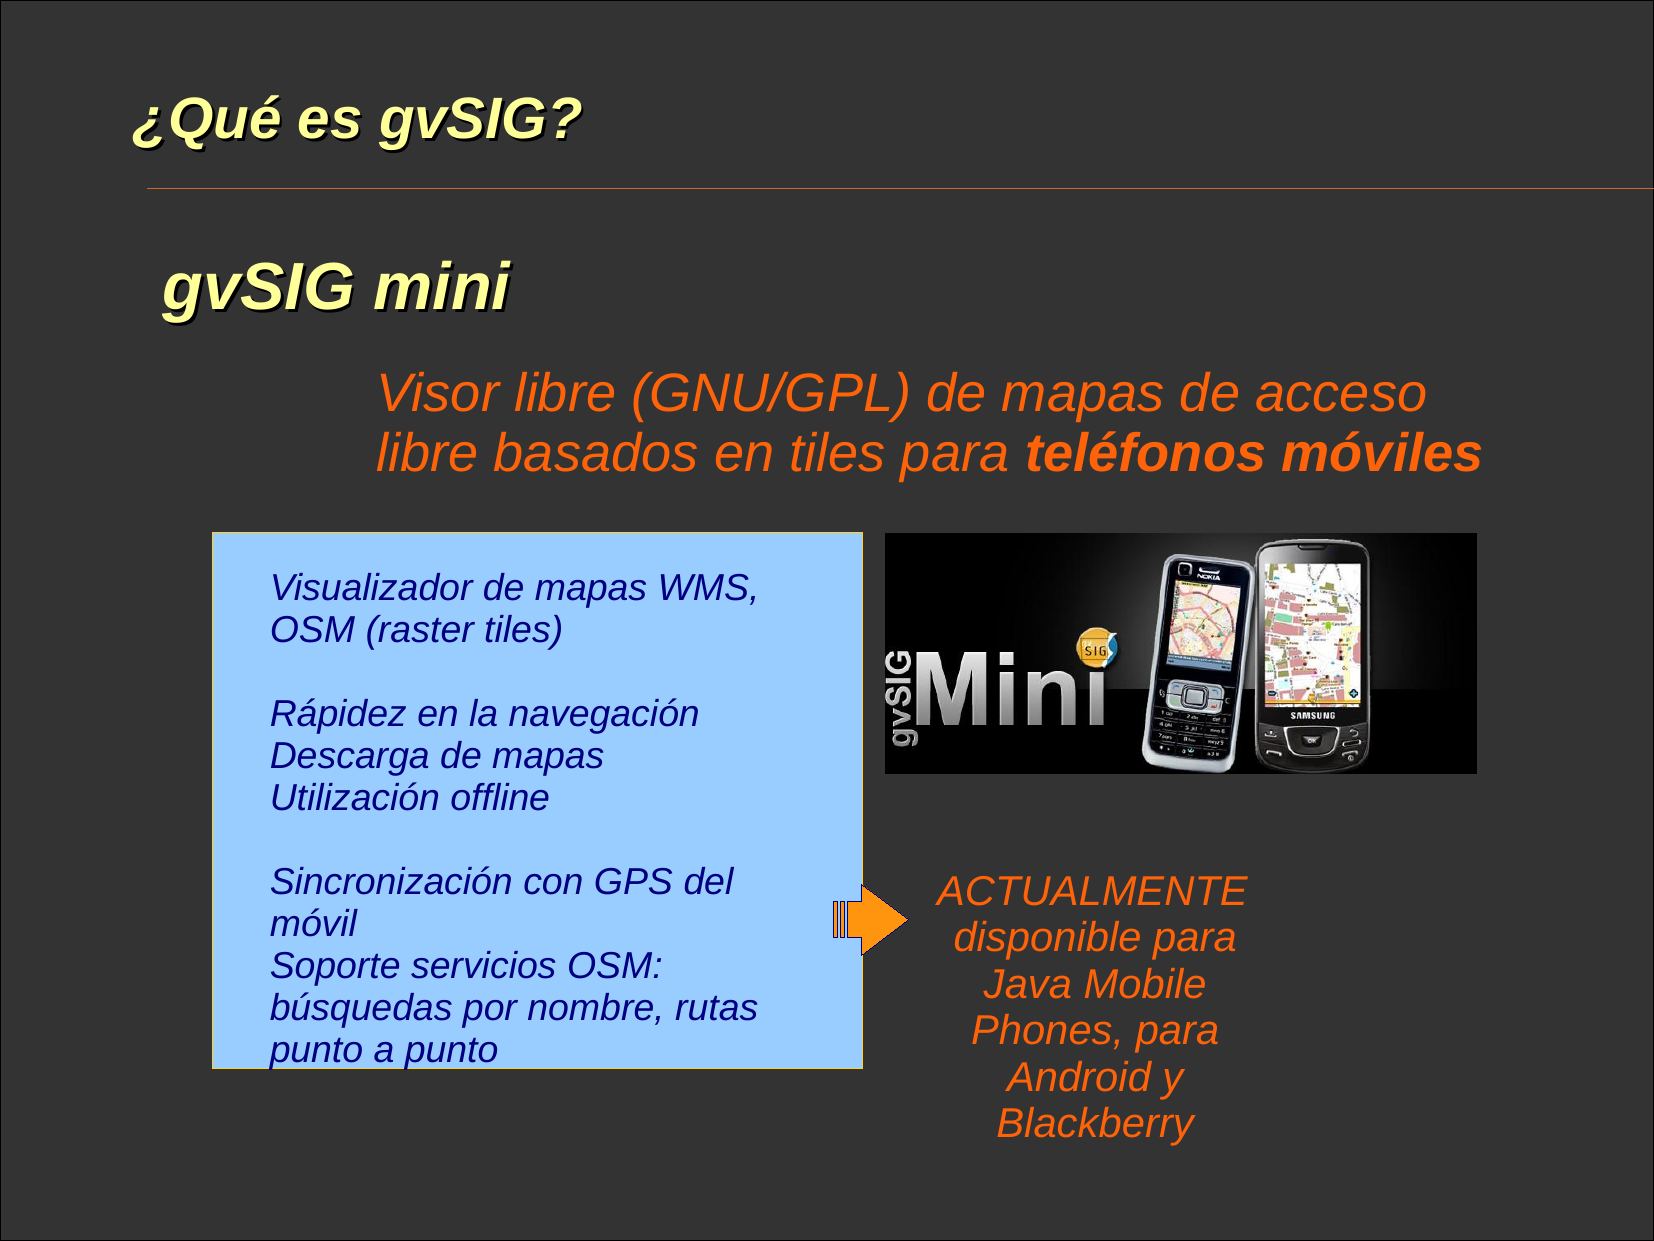

¿Qué es gvSIG?
gvSIG mini
Visor libre (GNU/GPL) de mapas de acceso libre basados en tiles para teléfonos móviles
Visualizador de mapas WMS, OSM (raster tiles)
Rápidez en la navegación
Descarga de mapas
Utilización offline
Sincronización con GPS del móvil
Soporte servicios OSM: búsquedas por nombre, rutas punto a punto
ACTUALMENTE
disponible para Java Mobile Phones, para Android y Blackberry